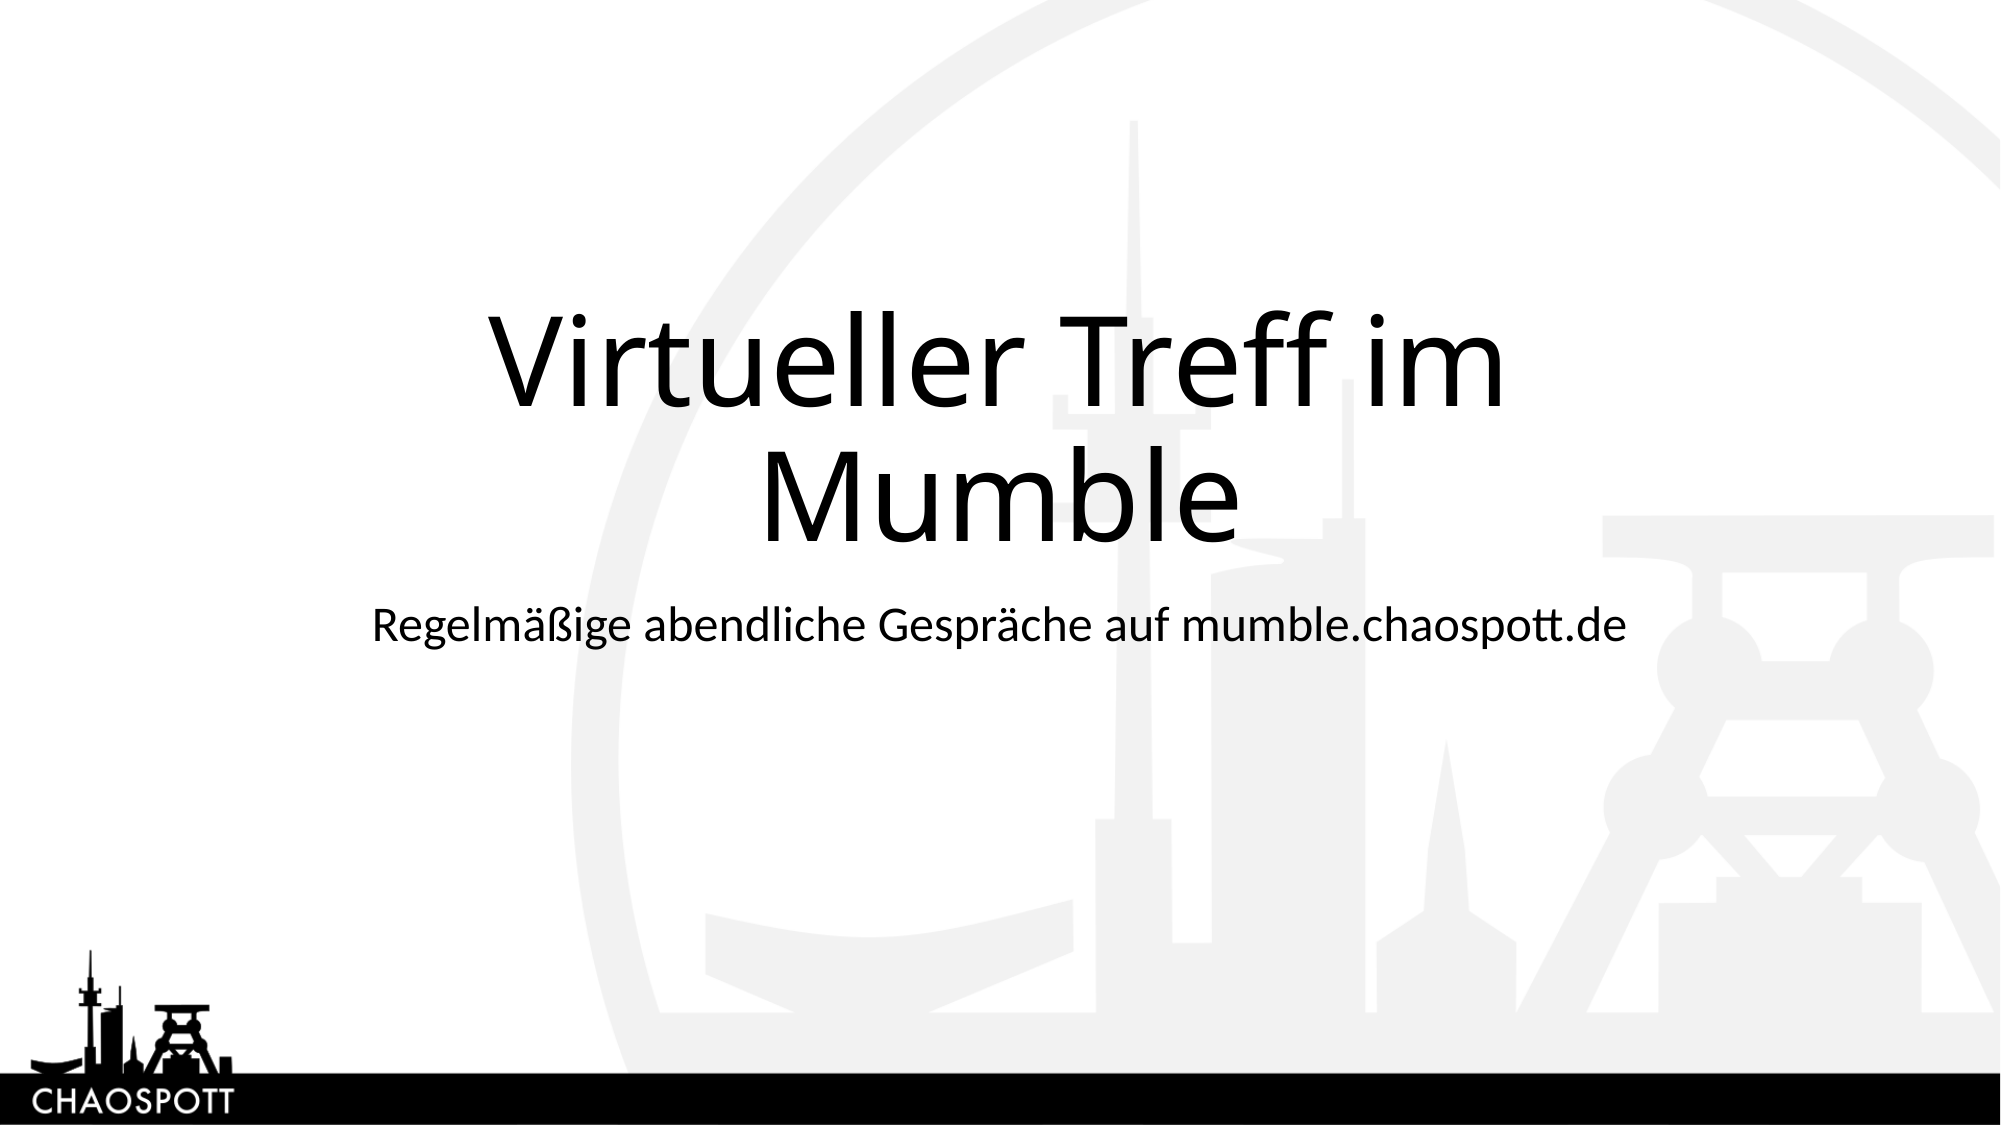

# Virtueller Treff im Mumble
Regelmäßige abendliche Gespräche auf mumble.chaospott.de